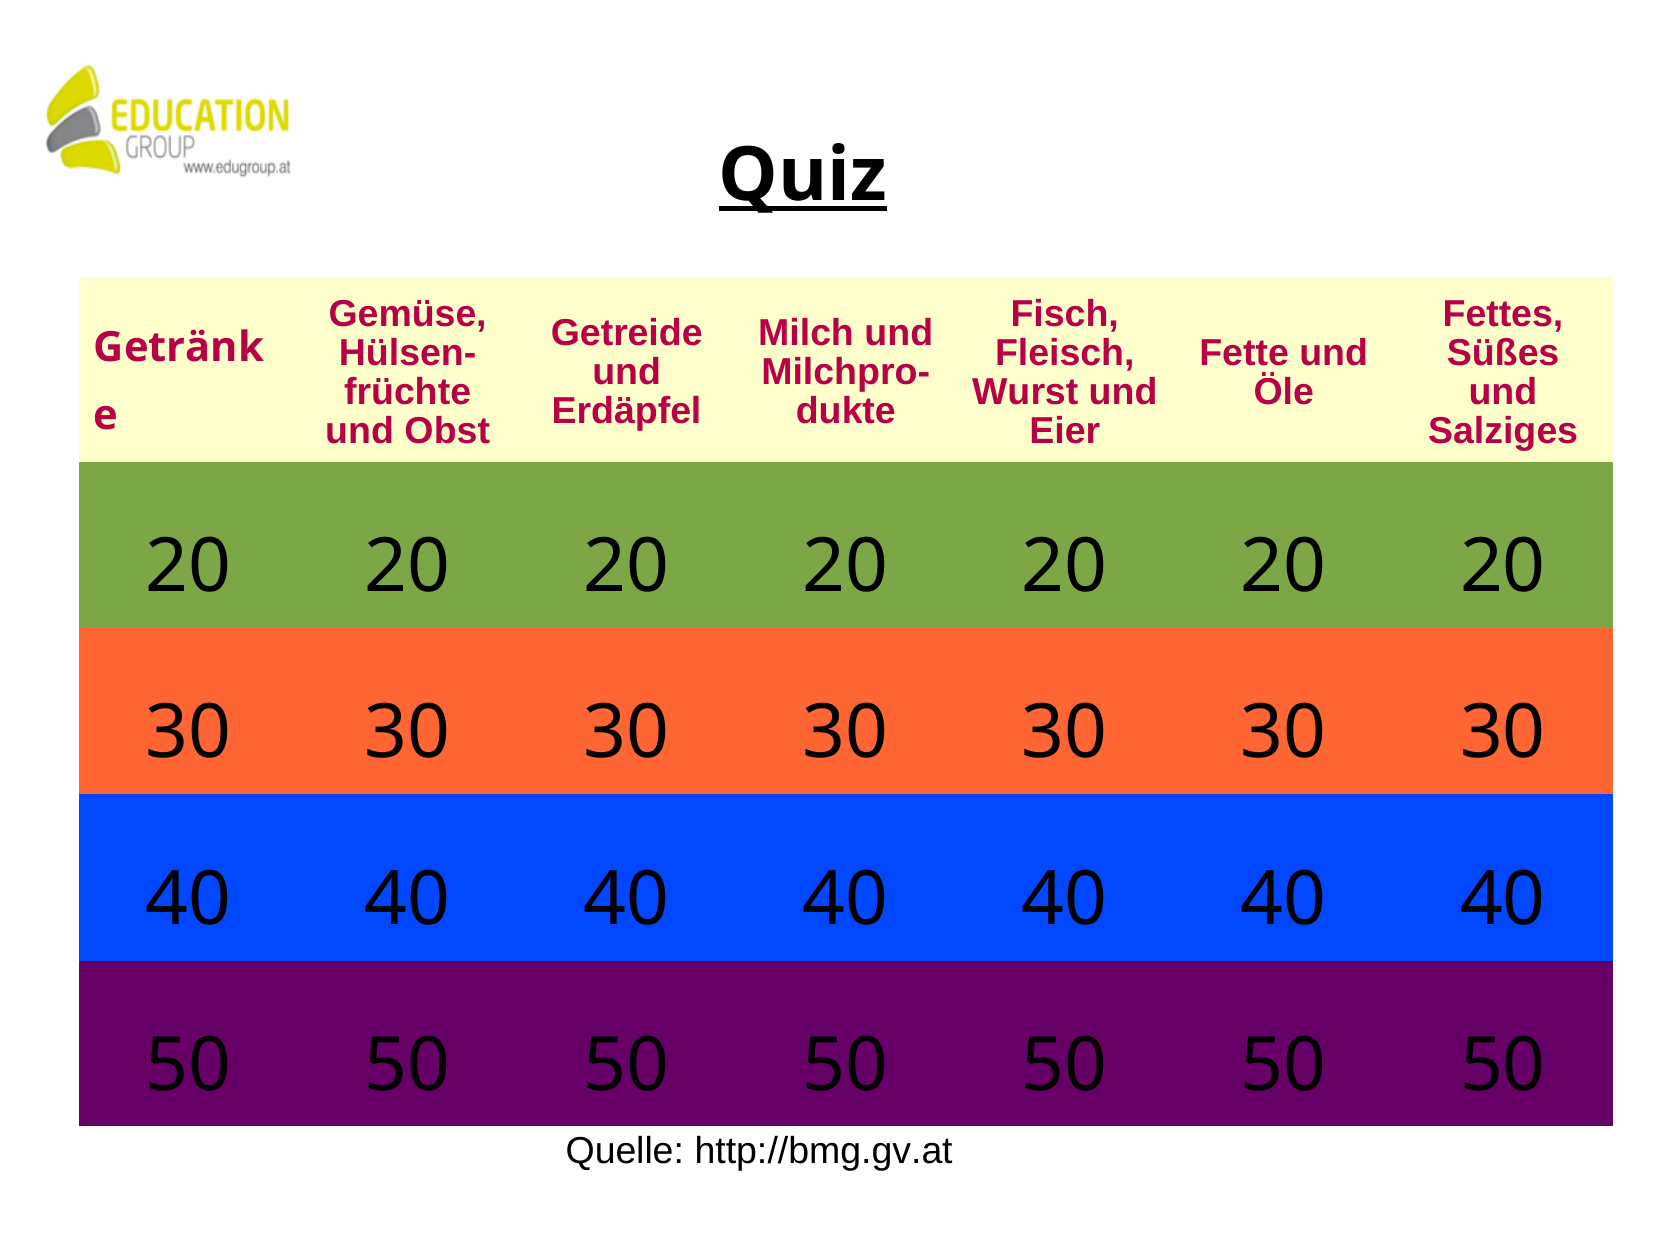

# Quiz
| Getränke | Gemüse, Hülsen- früchte und Obst | Getreide und Erdäpfel | Milch und Milchpro-dukte | Fisch, Fleisch, Wurst und Eier | Fette und Öle | Fettes, Süßes und Salziges |
| --- | --- | --- | --- | --- | --- | --- |
| 20 | 20 | 20 | 20 | 20 | 20 | 20 |
| 30 | 30 | 30 | 30 | 30 | 30 | 30 |
| 40 | 40 | 40 | 40 | 40 | 40 | 40 |
| 50 | 50 | 50 | 50 | 50 | 50 | 50 |
Quelle: http://bmg.gv.at